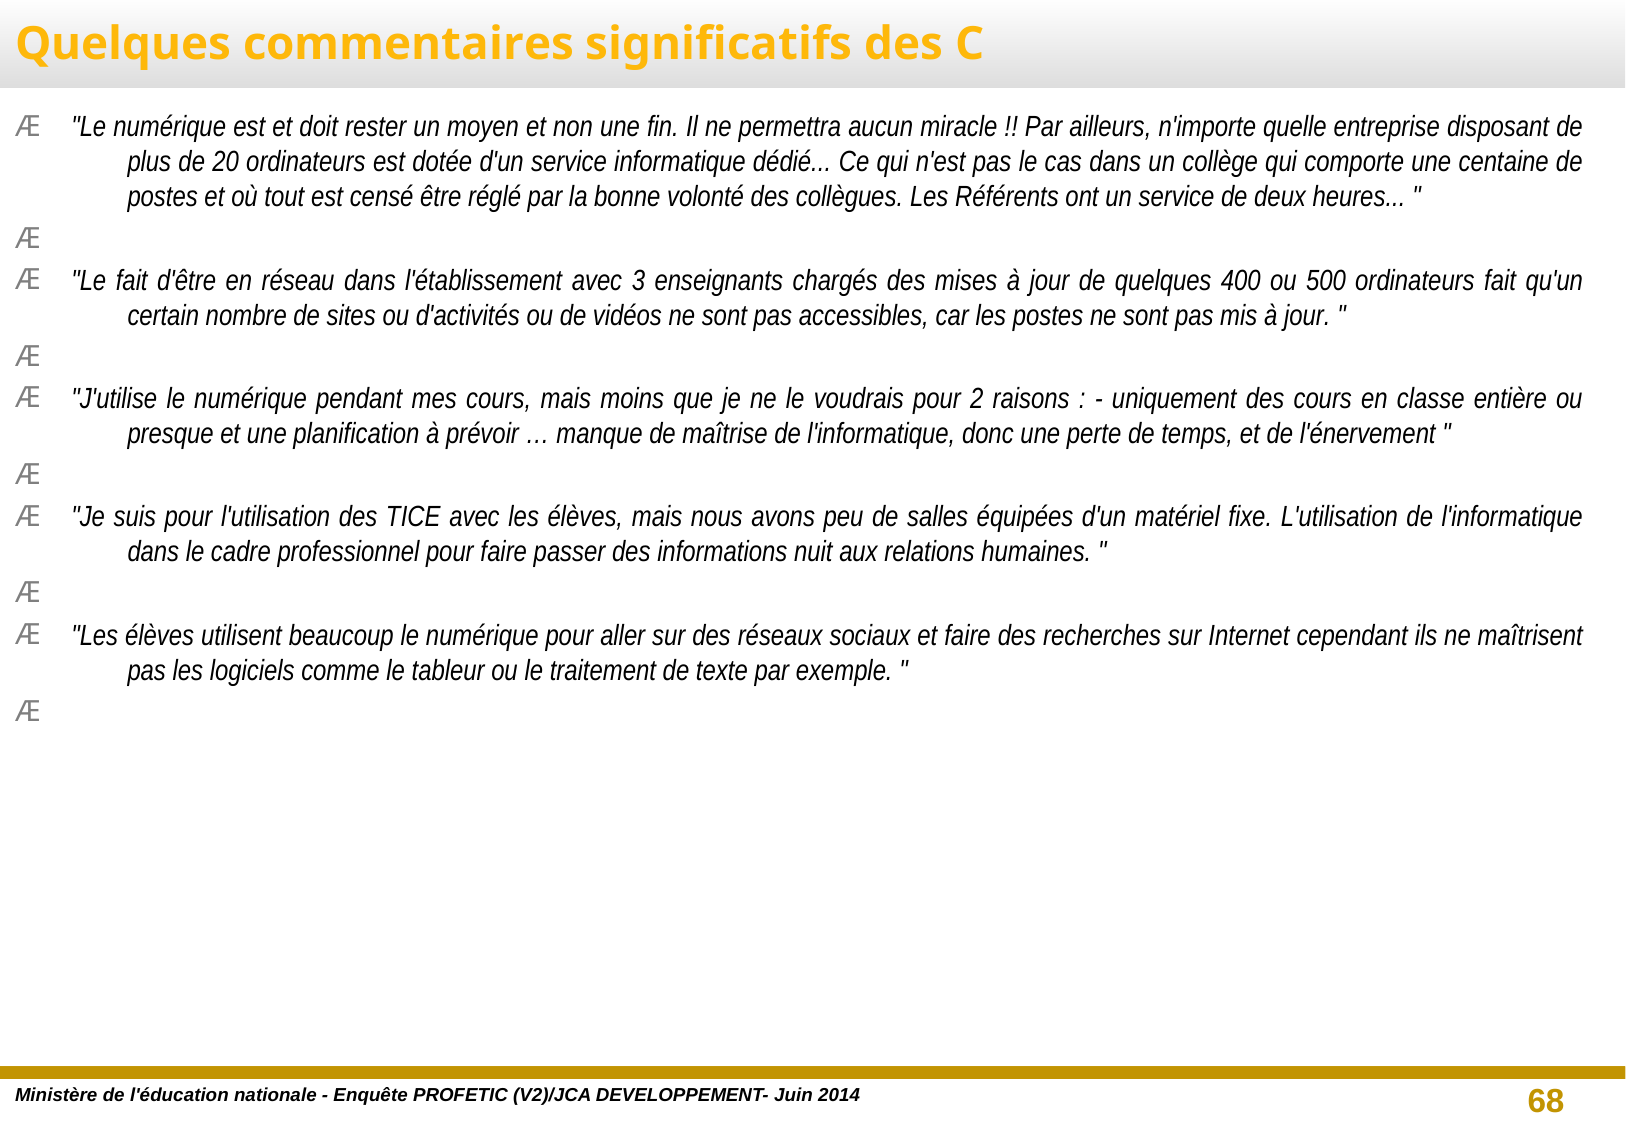

# Quelques commentaires significatifs des C
"Le numérique est et doit rester un moyen et non une fin. Il ne permettra aucun miracle !! Par ailleurs, n'importe quelle entreprise disposant de plus de 20 ordinateurs est dotée d'un service informatique dédié... Ce qui n'est pas le cas dans un collège qui comporte une centaine de postes et où tout est censé être réglé par la bonne volonté des collègues. Les Référents ont un service de deux heures... "
"Le fait d'être en réseau dans l'établissement avec 3 enseignants chargés des mises à jour de quelques 400 ou 500 ordinateurs fait qu'un certain nombre de sites ou d'activités ou de vidéos ne sont pas accessibles, car les postes ne sont pas mis à jour. "
"J'utilise le numérique pendant mes cours, mais moins que je ne le voudrais pour 2 raisons : - uniquement des cours en classe entière ou presque et une planification à prévoir … manque de maîtrise de l'informatique, donc une perte de temps, et de l'énervement "
"Je suis pour l'utilisation des TICE avec les élèves, mais nous avons peu de salles équipées d'un matériel fixe. L'utilisation de l'informatique dans le cadre professionnel pour faire passer des informations nuit aux relations humaines. "
"Les élèves utilisent beaucoup le numérique pour aller sur des réseaux sociaux et faire des recherches sur Internet cependant ils ne maîtrisent pas les logiciels comme le tableur ou le traitement de texte par exemple. "
Ministère de l'éducation nationale - Enquête PROFETIC (V2)/JCA DEVELOPPEMENT- Juin 2014